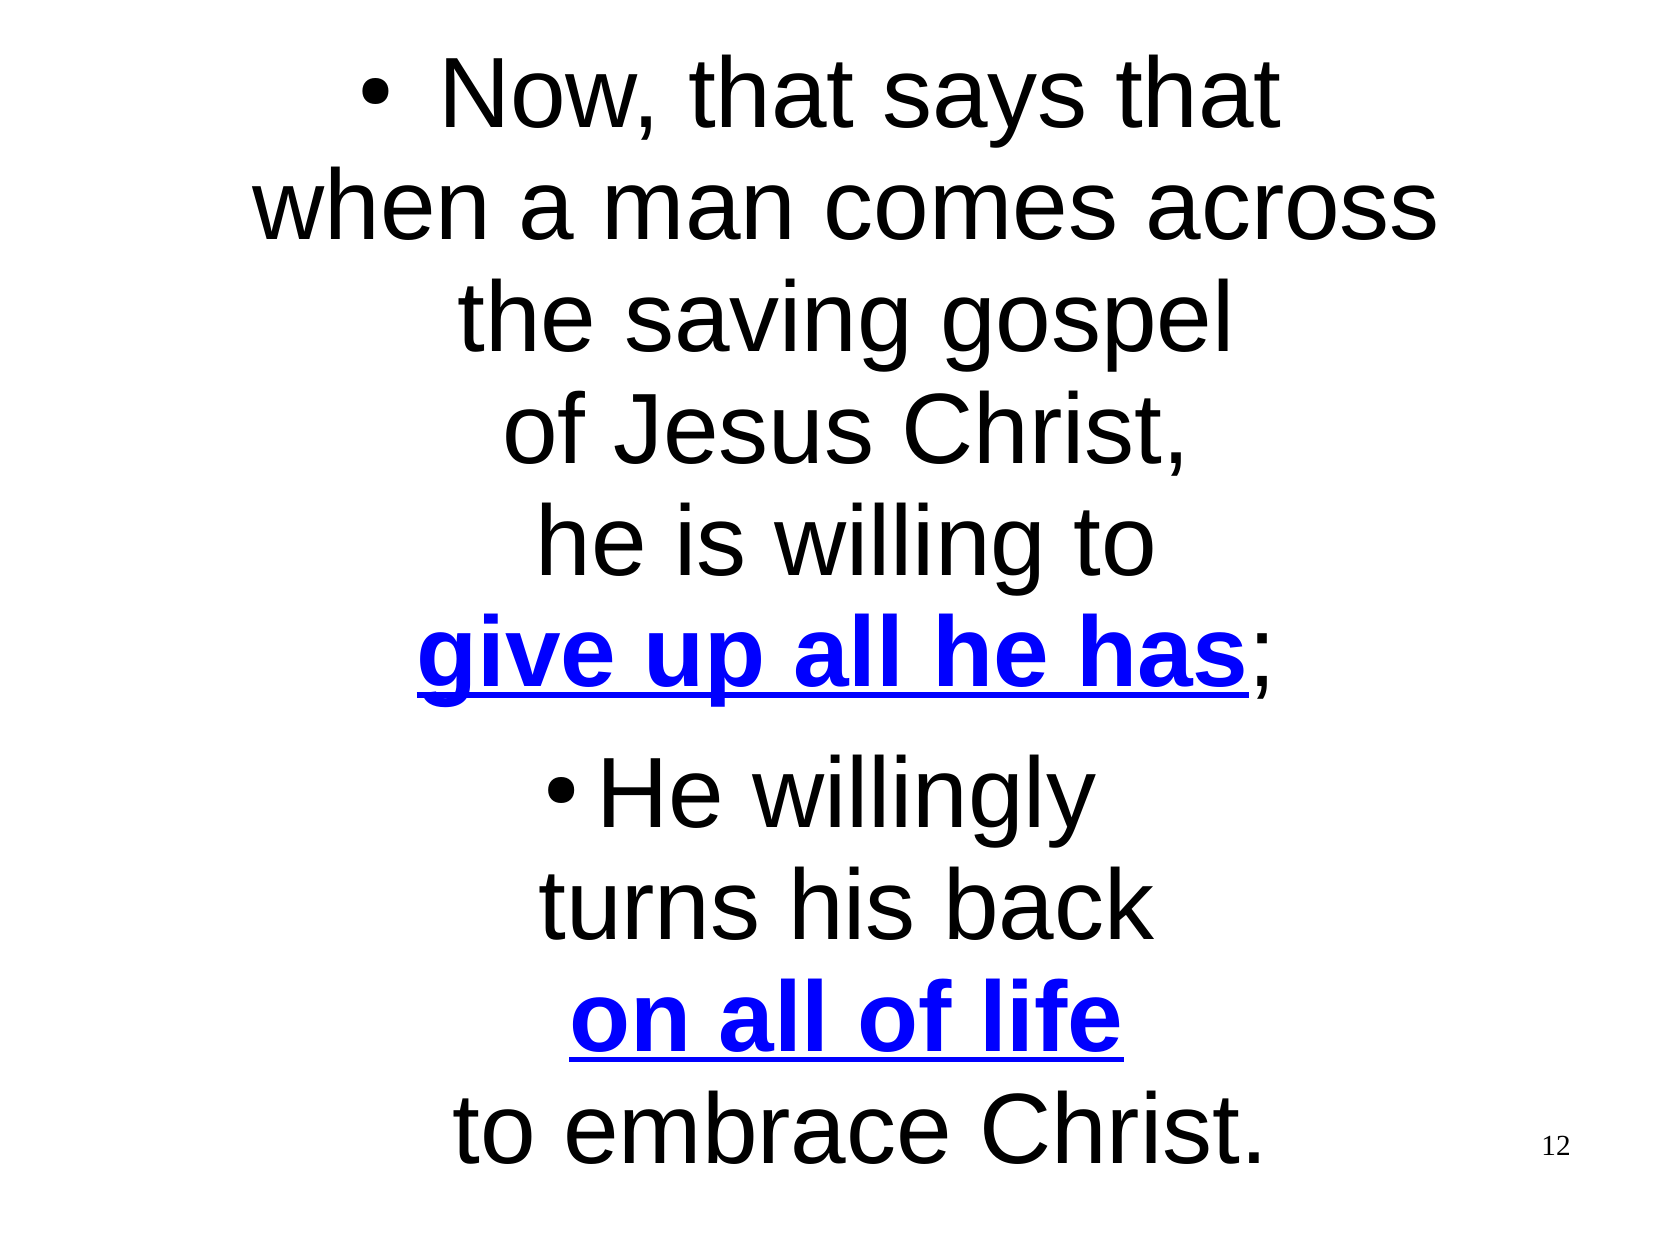

# Now, that says that when a man comes across the saving gospel of Jesus Christ, he is willing to give up all he has;
He willingly
turns his back
on all of life
to embrace Christ.
12